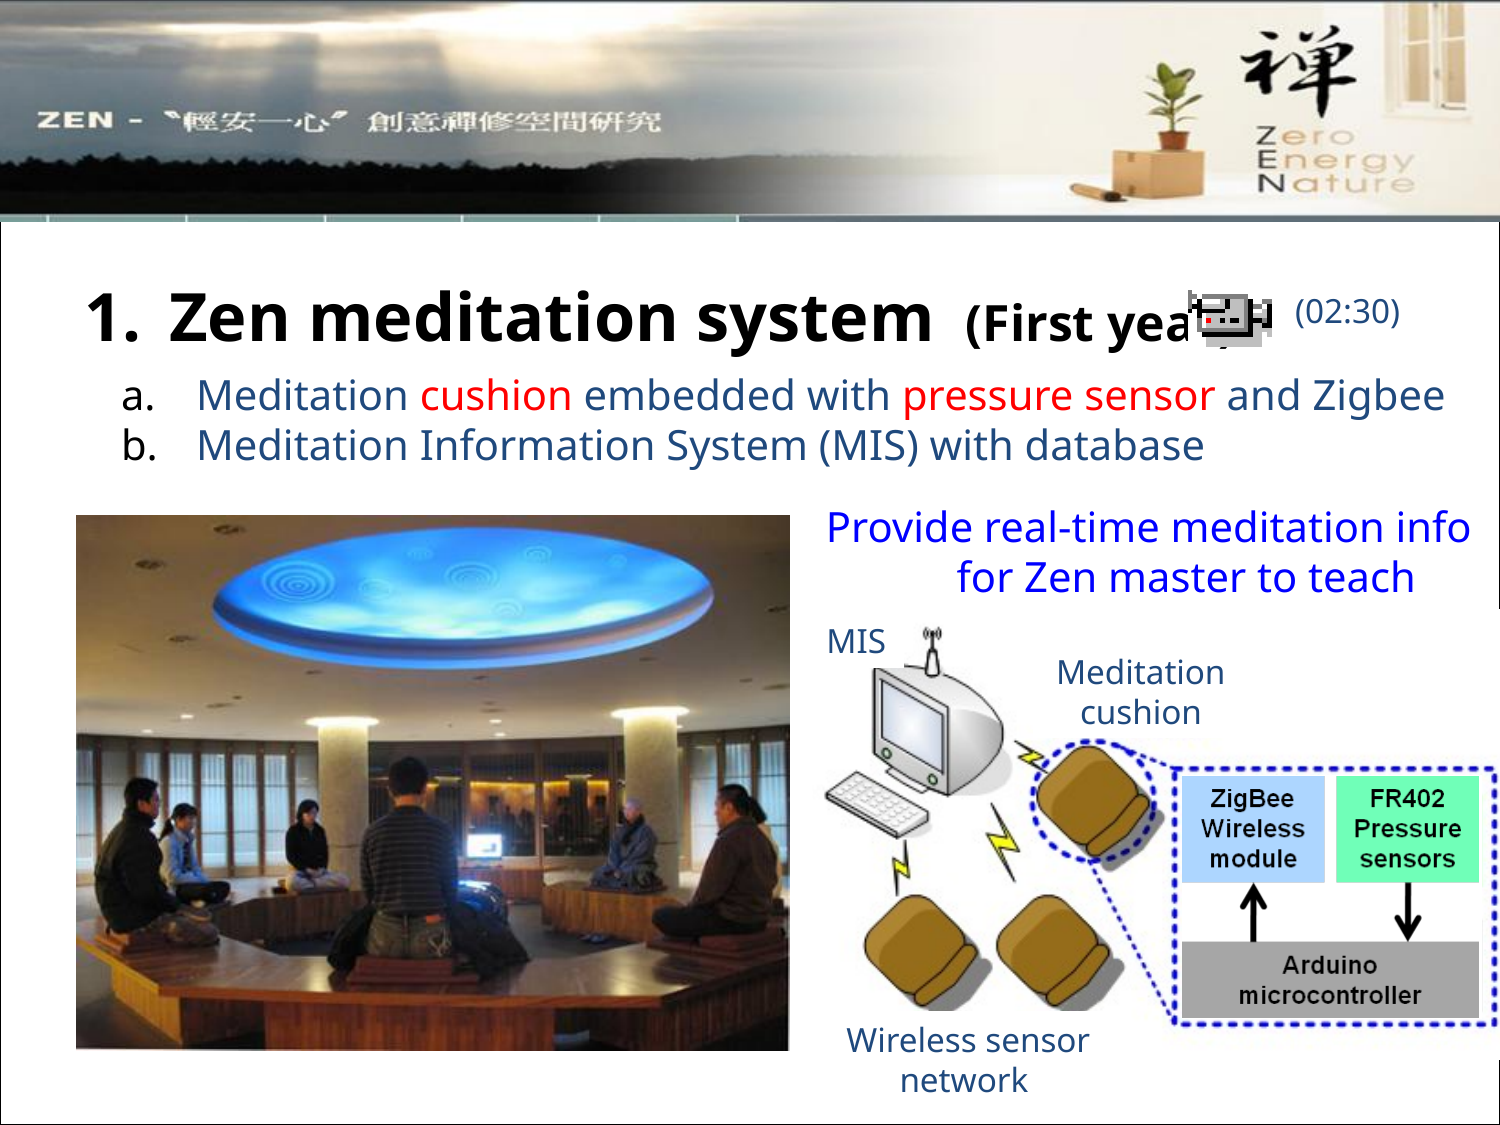

Zen meditation system (First year)
(02:30)
Meditation cushion embedded with pressure sensor and Zigbee
Meditation Information System (MIS) with database
Provide real-time meditation info for Zen master to teach meditation
Meditation
cushion
Wireless sensor network
MIS